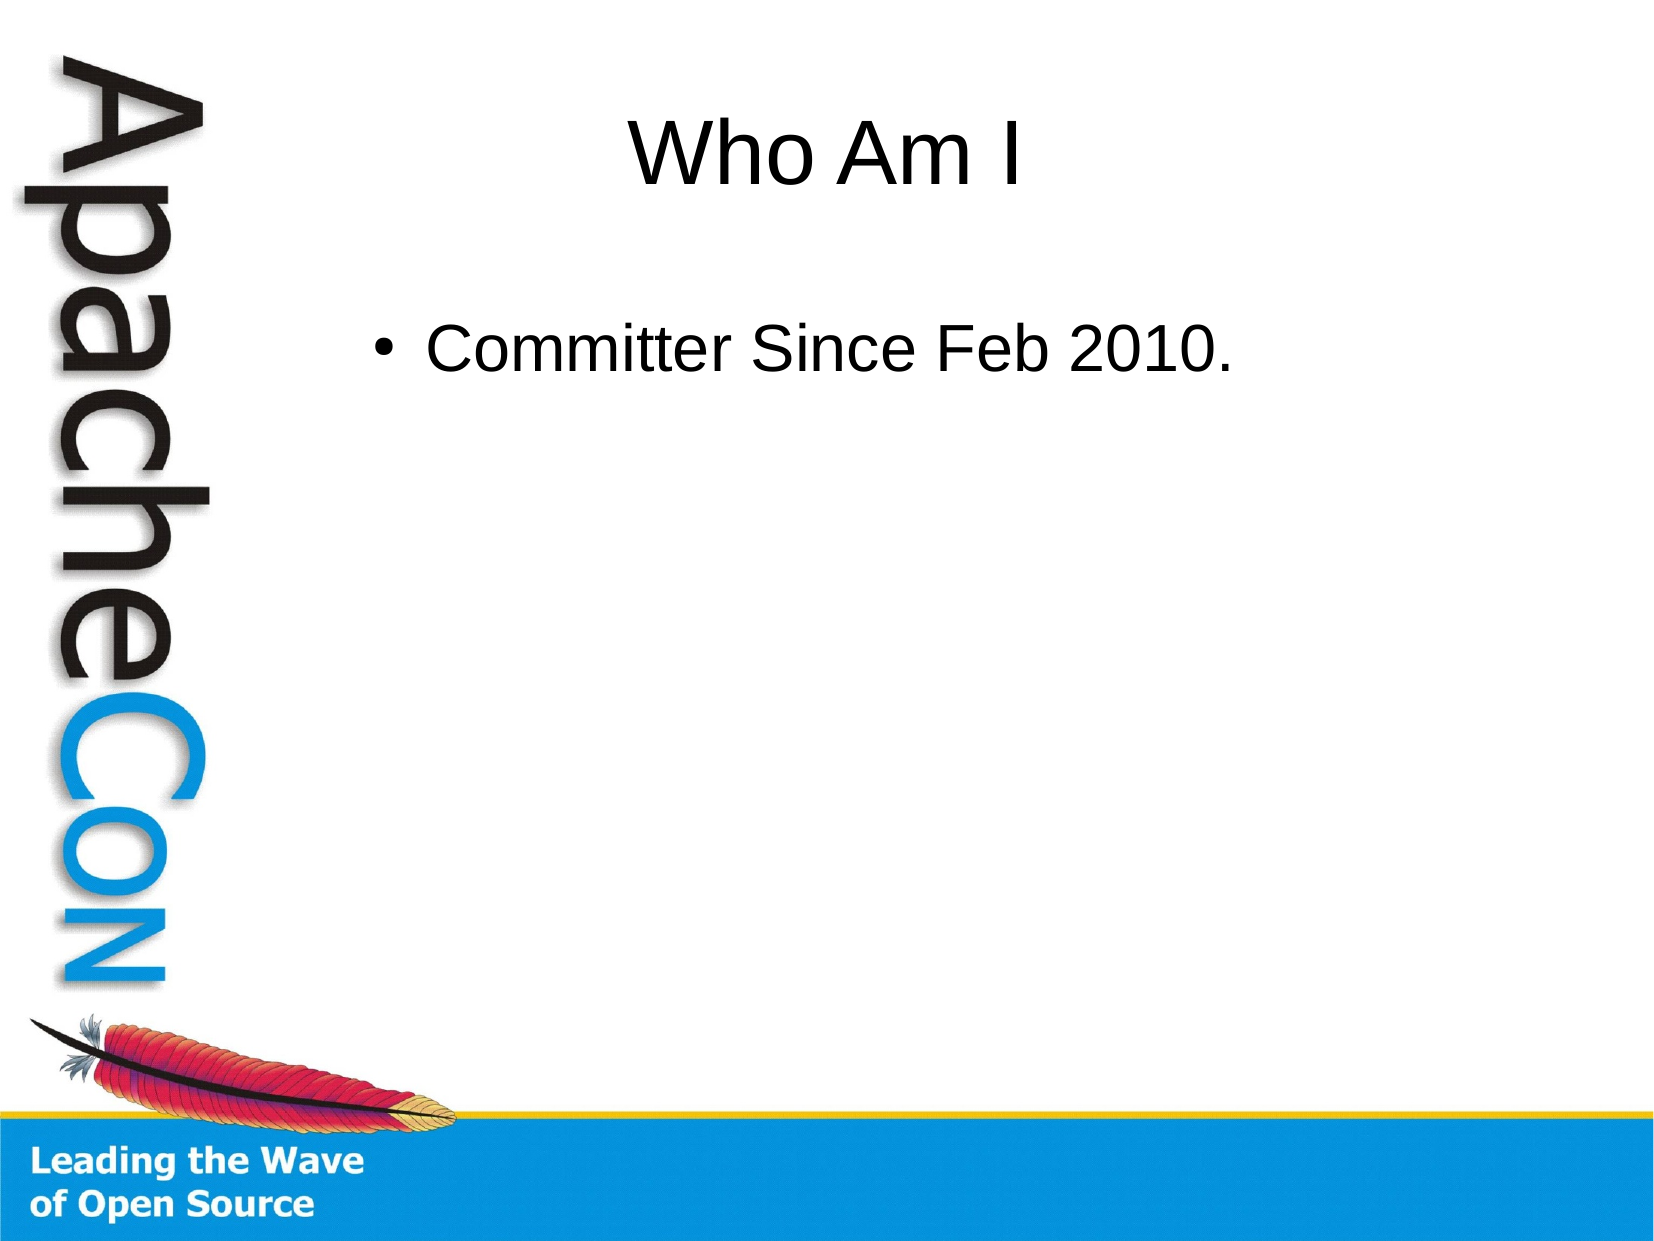

# Who Am I
Committer Since Feb 2010.